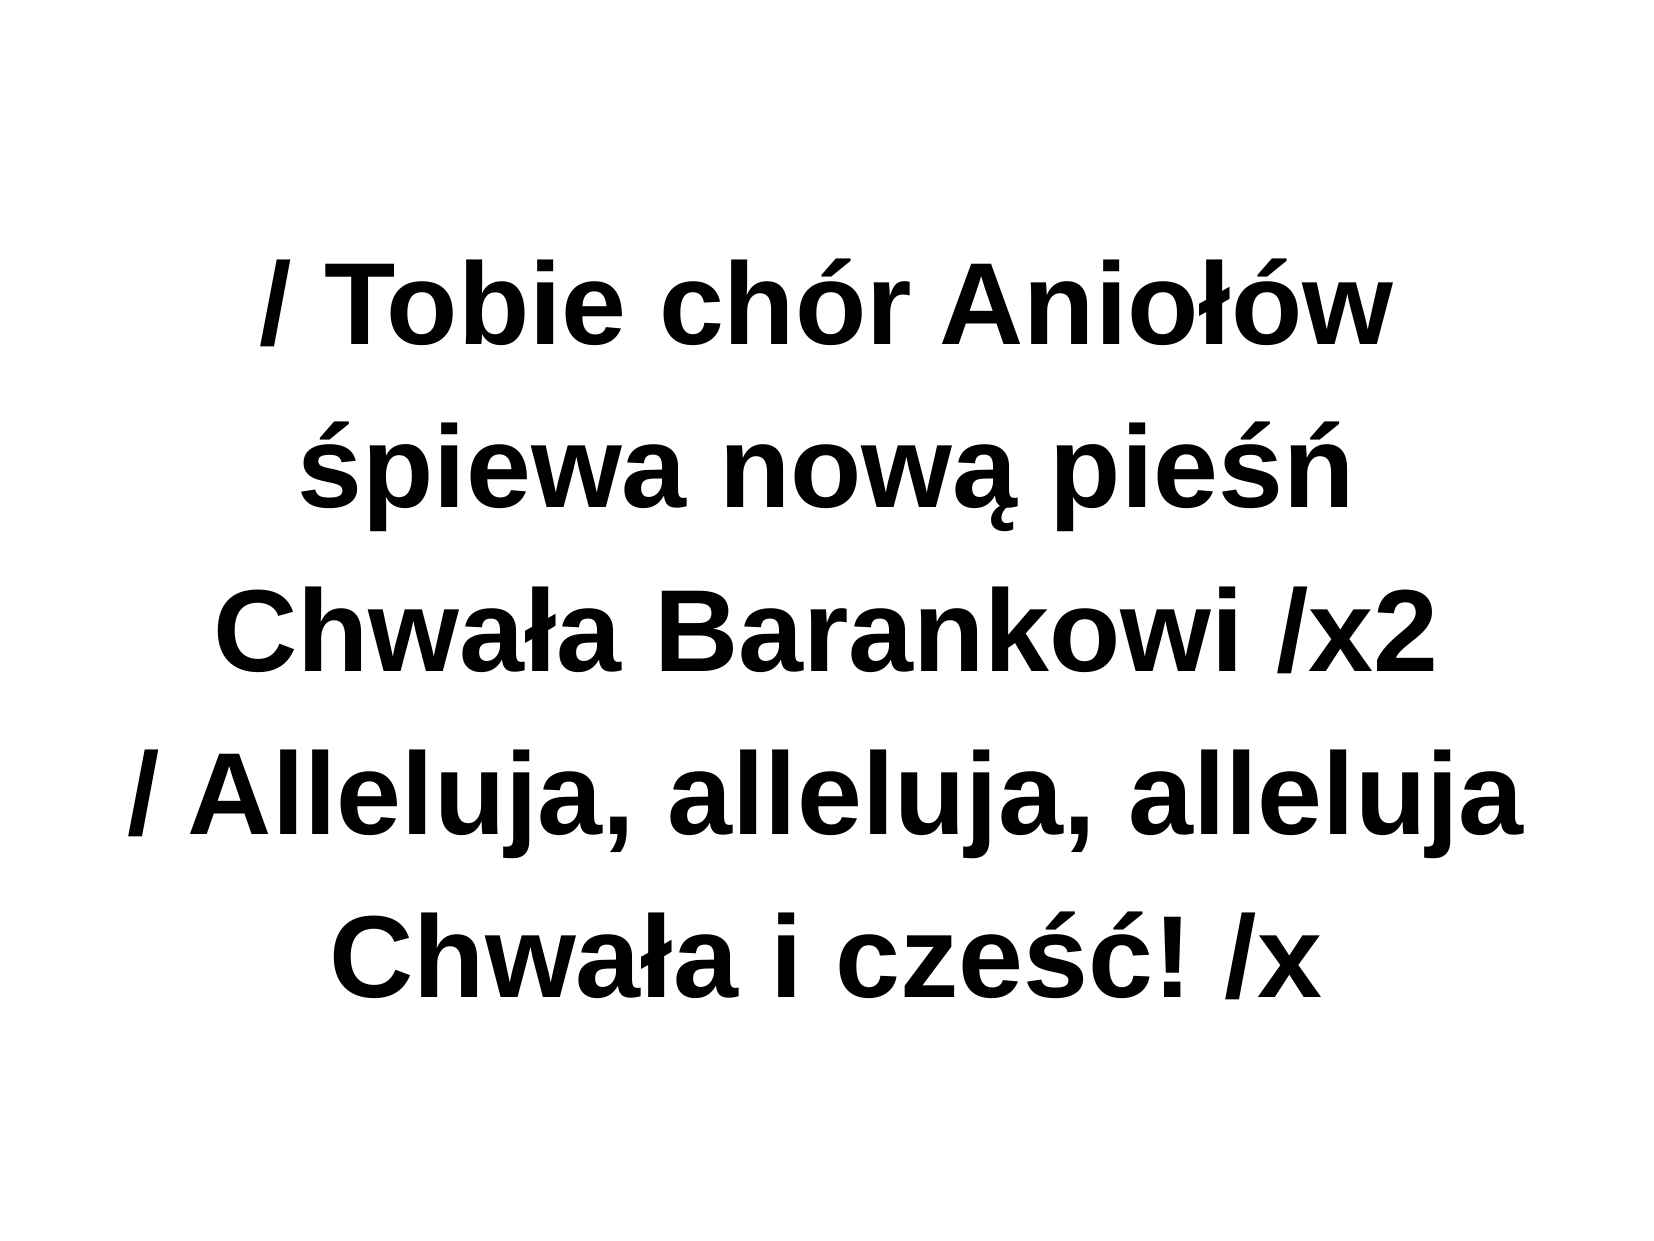

# / Tobie chór Aniołów
śpiewa nową pieśń
Chwała Barankowi /x2
/ Alleluja, alleluja, alleluja
Chwała i cześć! /x